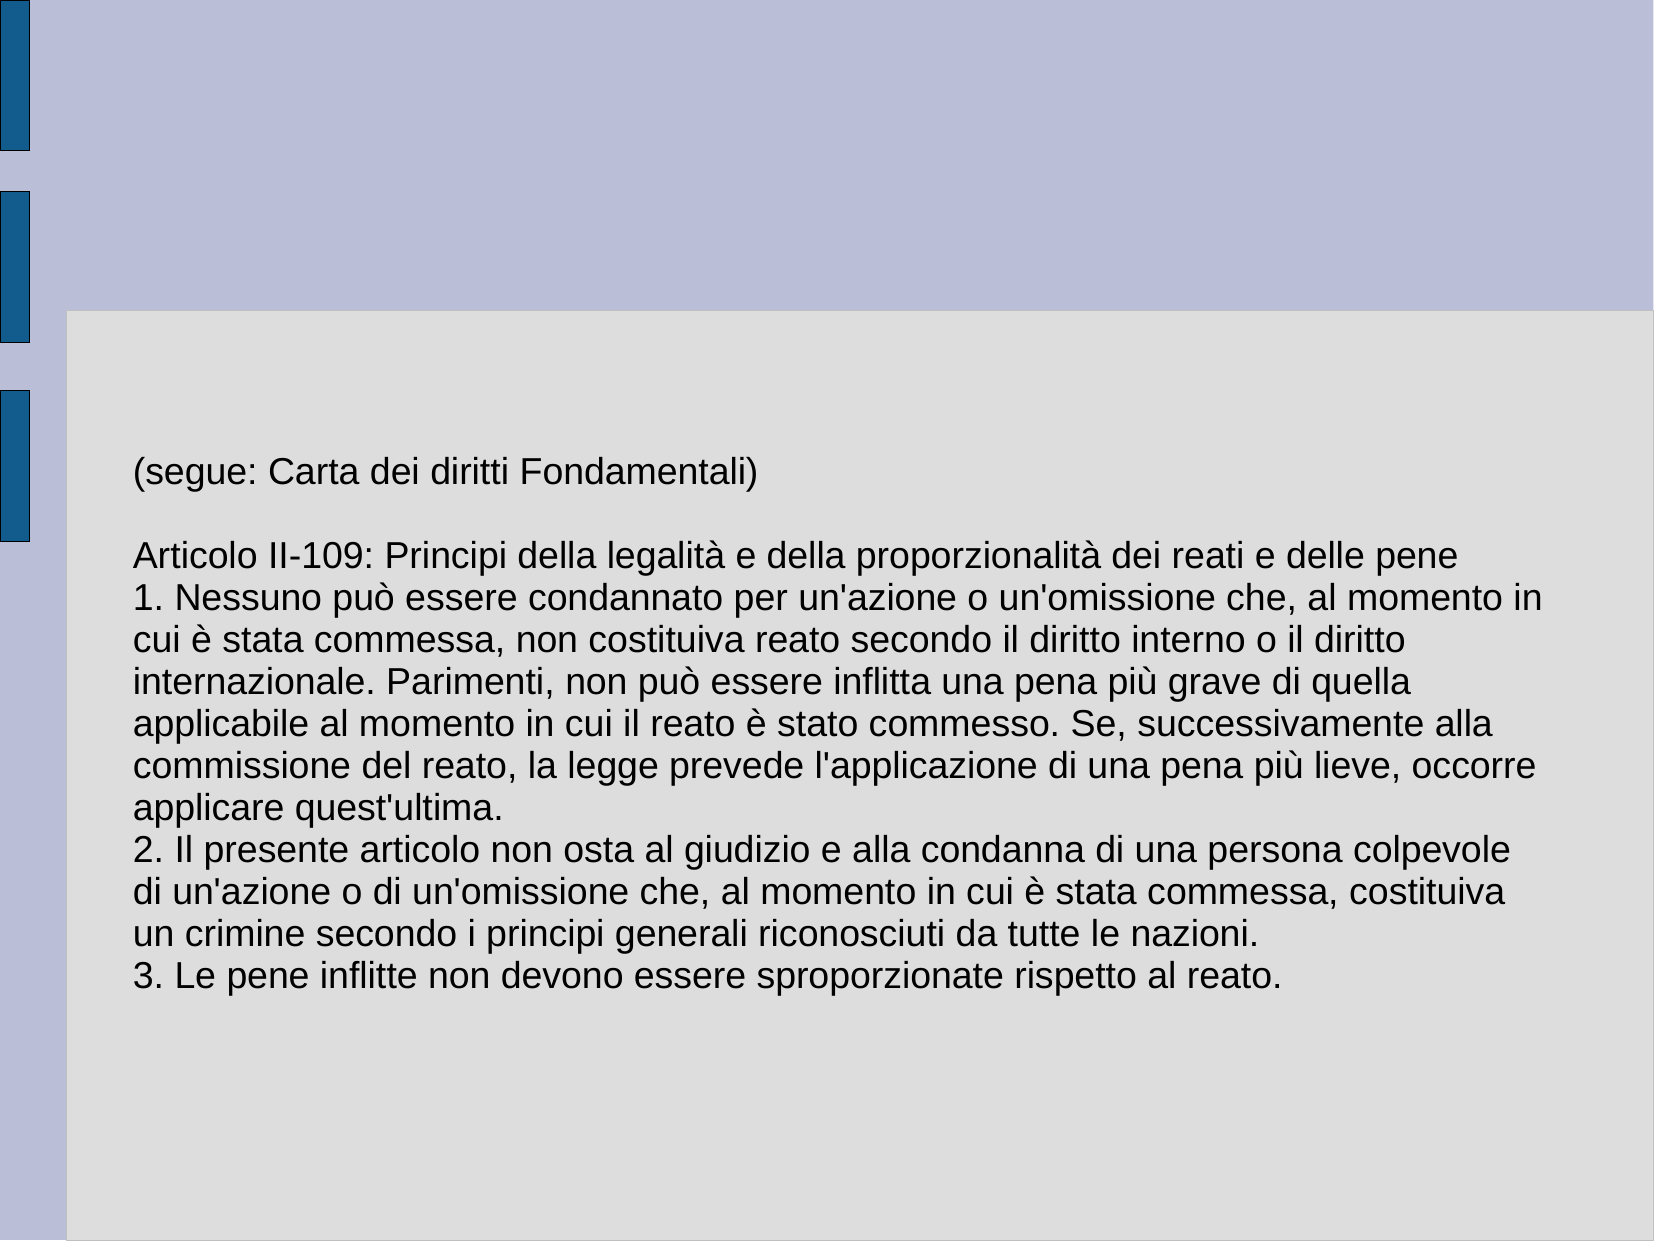

(segue: Carta dei diritti Fondamentali)
Articolo II-109: Principi della legalità e della proporzionalità dei reati e delle pene
1. Nessuno può essere condannato per un'azione o un'omissione che, al momento in cui è stata commessa, non costituiva reato secondo il diritto interno o il diritto internazionale. Parimenti, non può essere inflitta una pena più grave di quella applicabile al momento in cui il reato è stato commesso. Se, successivamente alla commissione del reato, la legge prevede l'applicazione di una pena più lieve, occorre applicare quest'ultima.
2. Il presente articolo non osta al giudizio e alla condanna di una persona colpevole di un'azione o di un'omissione che, al momento in cui è stata commessa, costituiva un crimine secondo i principi generali riconosciuti da tutte le nazioni.
3. Le pene inflitte non devono essere sproporzionate rispetto al reato.